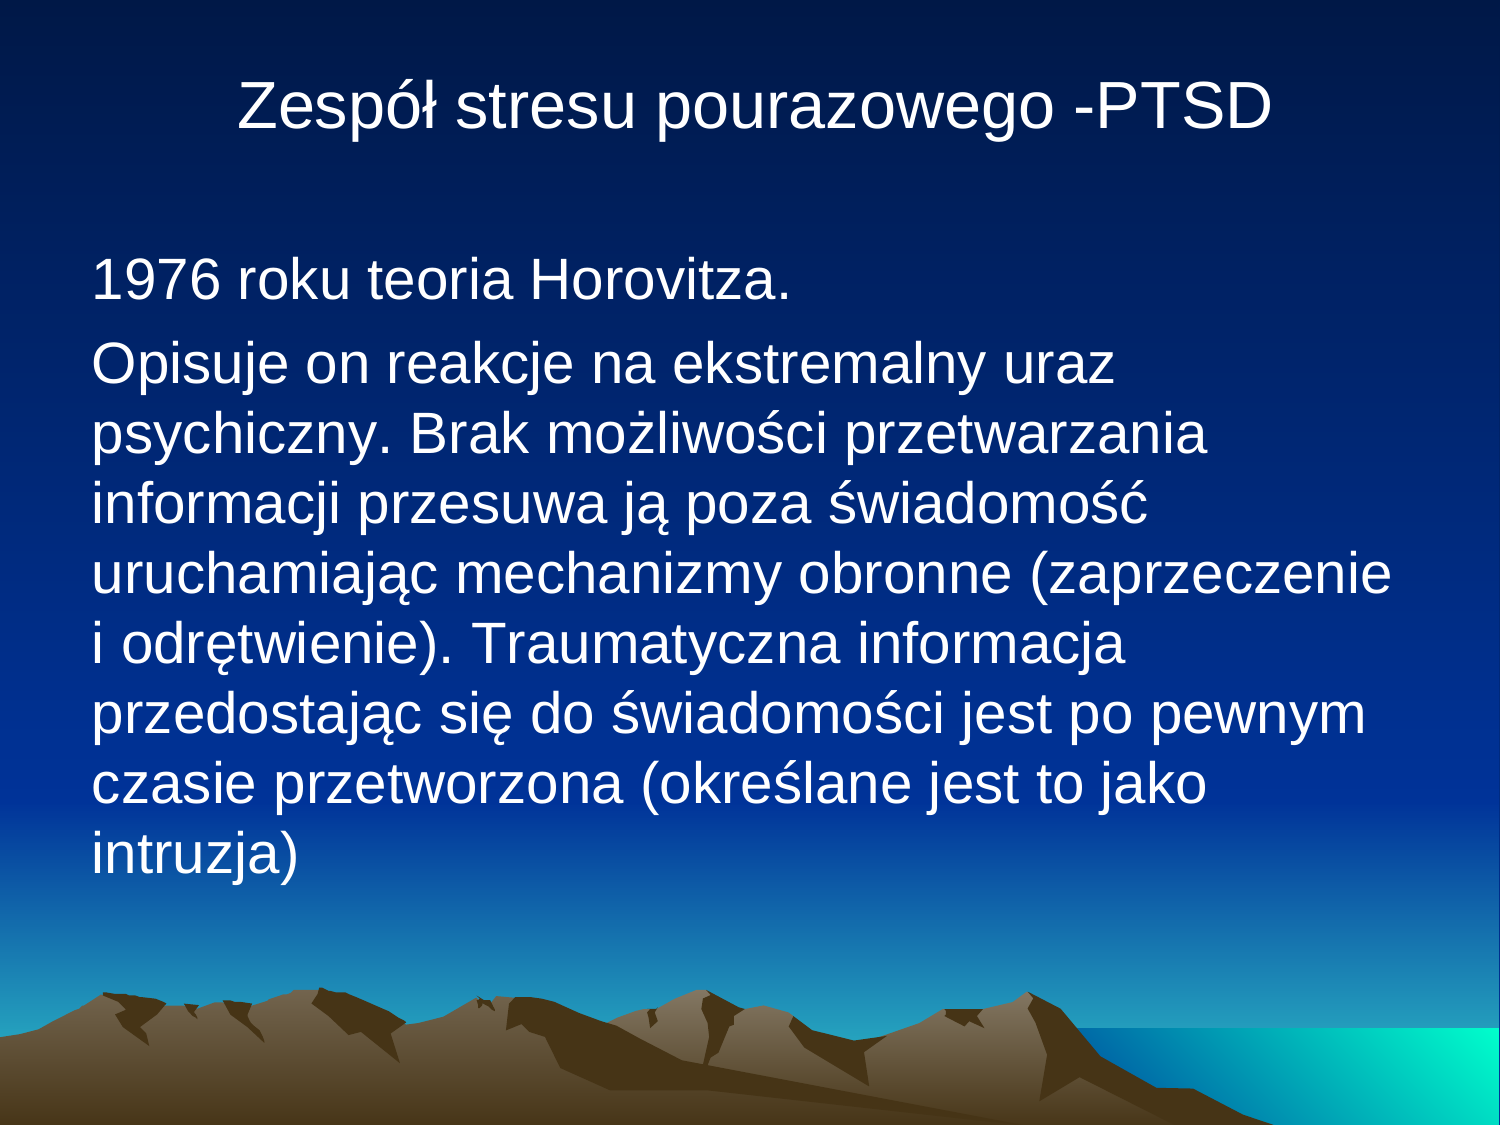

Zespół stresu pourazowego -PTSD
1976 roku teoria Horovitza.
Opisuje on reakcje na ekstremalny uraz psychiczny. Brak możliwości przetwarzania informacji przesuwa ją poza świadomość uruchamiając mechanizmy obronne (zaprzeczenie i odrętwienie). Traumatyczna informacja przedostając się do świadomości jest po pewnym czasie przetworzona (określane jest to jako intruzja)